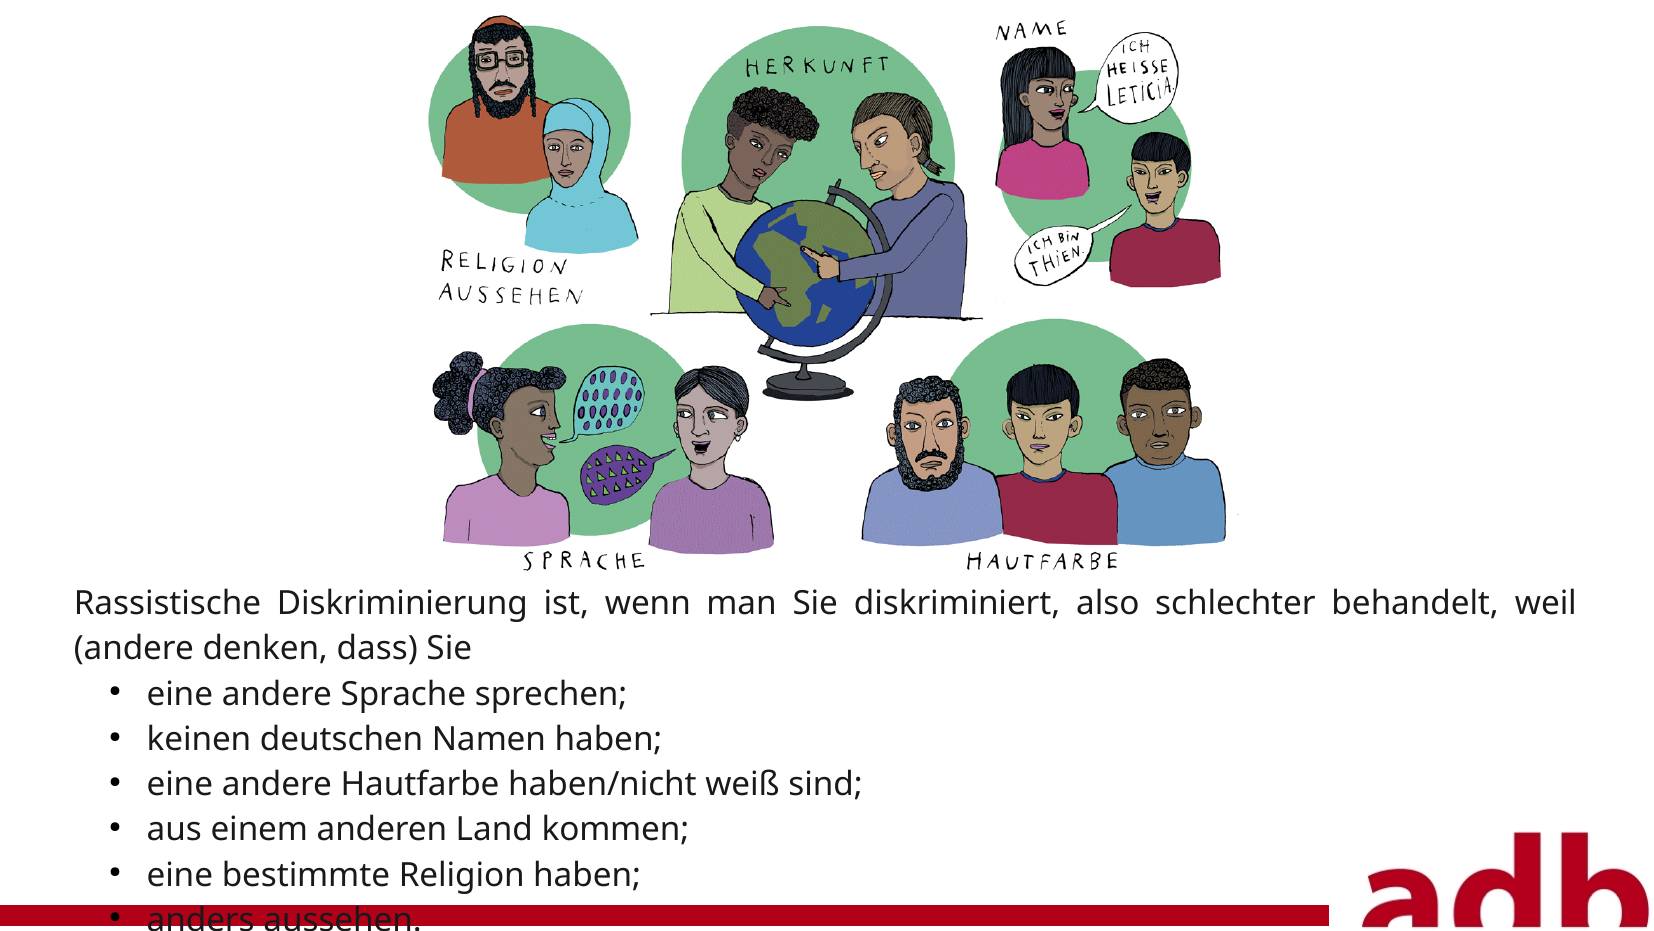

Rassistische Diskriminierung ist, wenn man Sie diskriminiert, also schlechter behandelt, weil (andere denken, dass) Sie
eine andere Sprache sprechen;
keinen deutschen Namen haben;
eine andere Hautfarbe haben/nicht weiß sind;
aus einem anderen Land kommen;
eine bestimmte Religion haben;
anders aussehen.